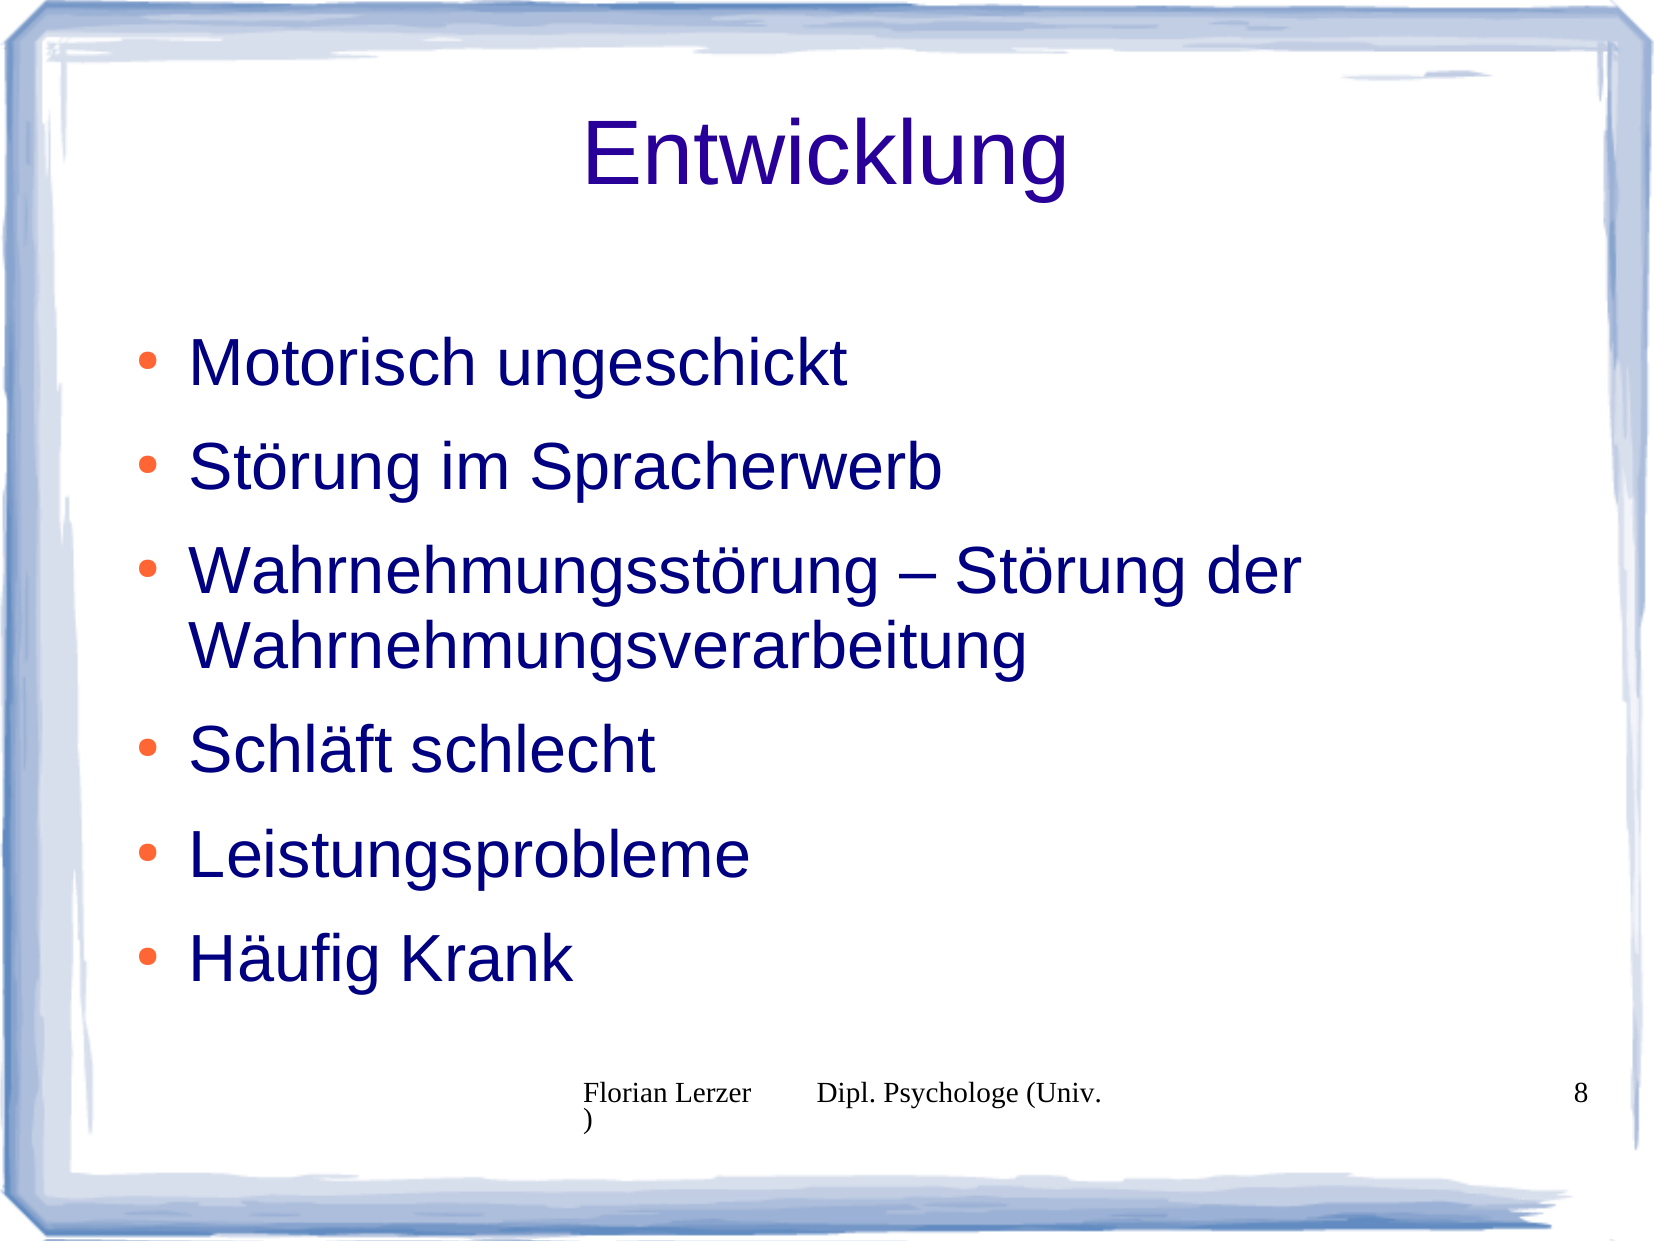

# Entwicklung
Motorisch ungeschickt
Störung im Spracherwerb
Wahrnehmungsstörung – Störung der Wahrnehmungsverarbeitung
Schläft schlecht
Leistungsprobleme
Häufig Krank
Florian Lerzer Dipl. Psychologe (Univ.)
8